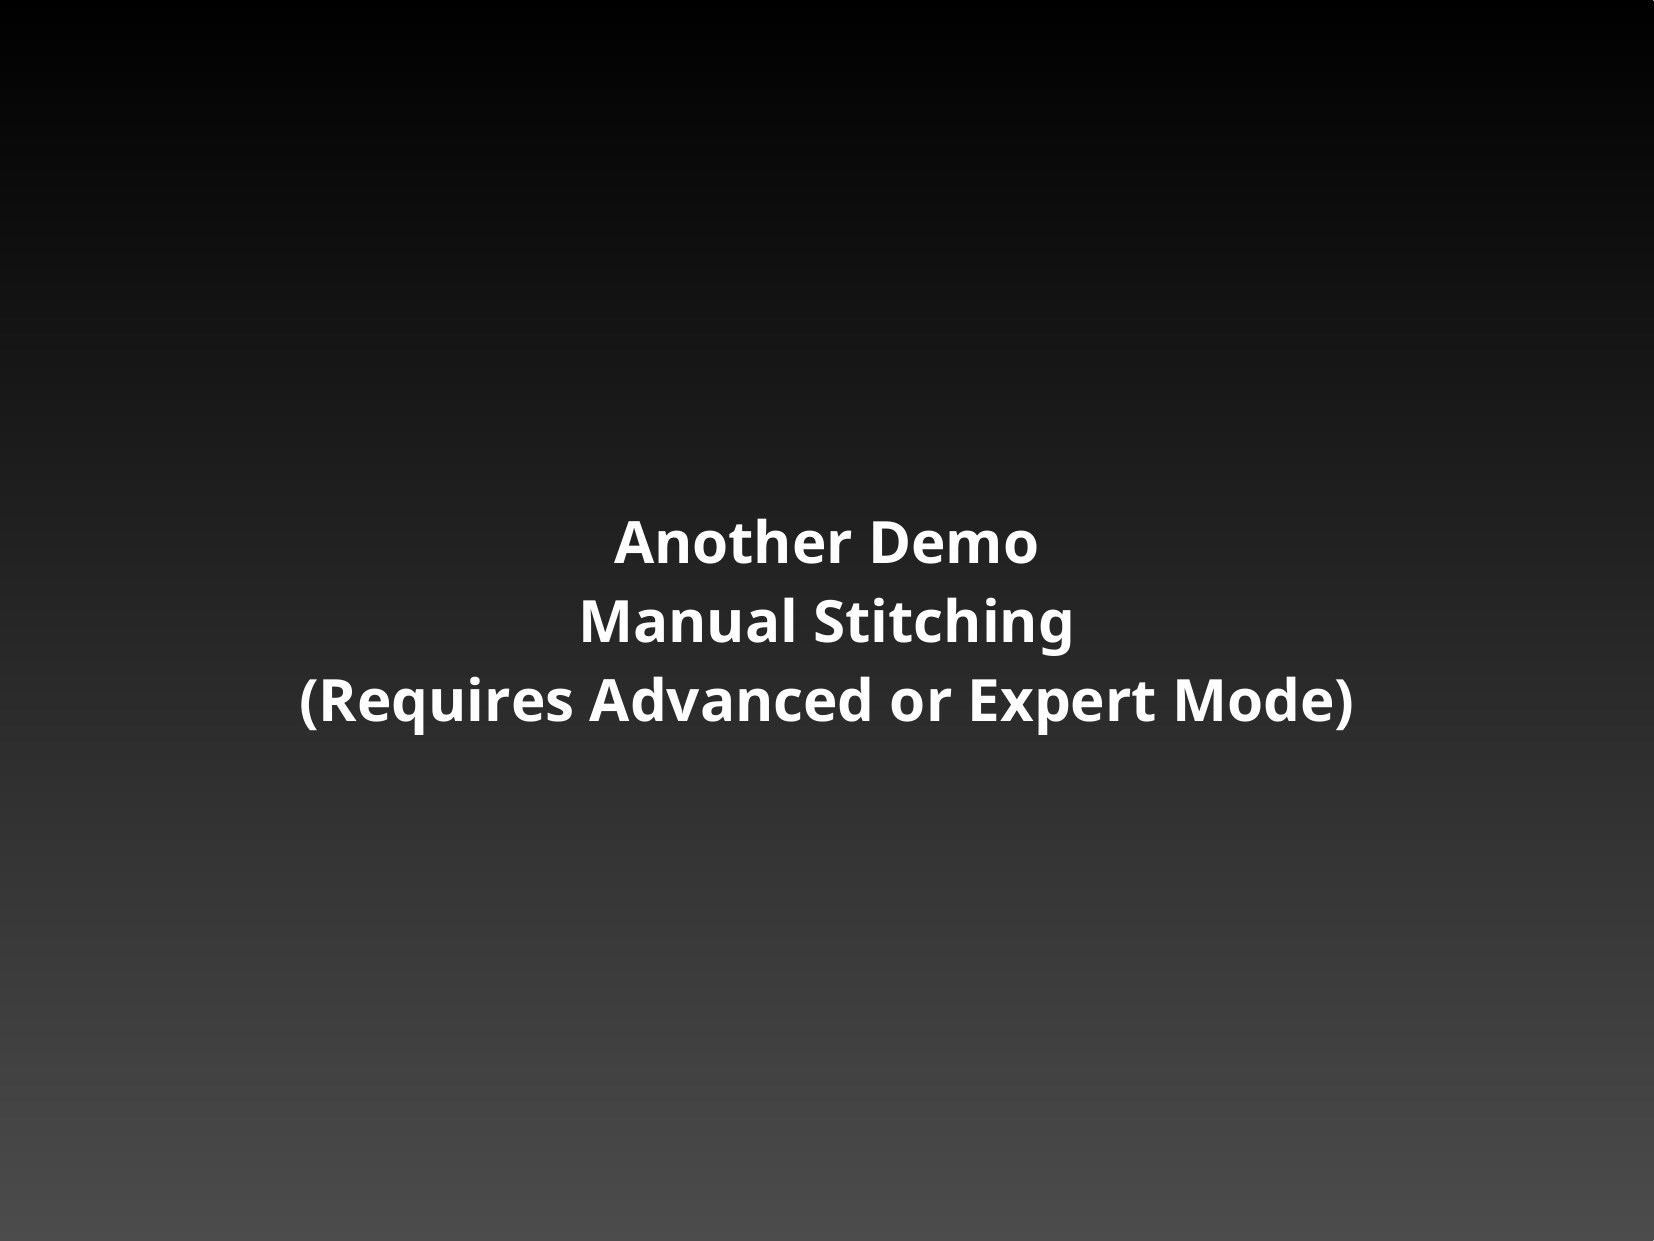

# Another Demo Manual Stitching (Requires Advanced or Expert Mode)